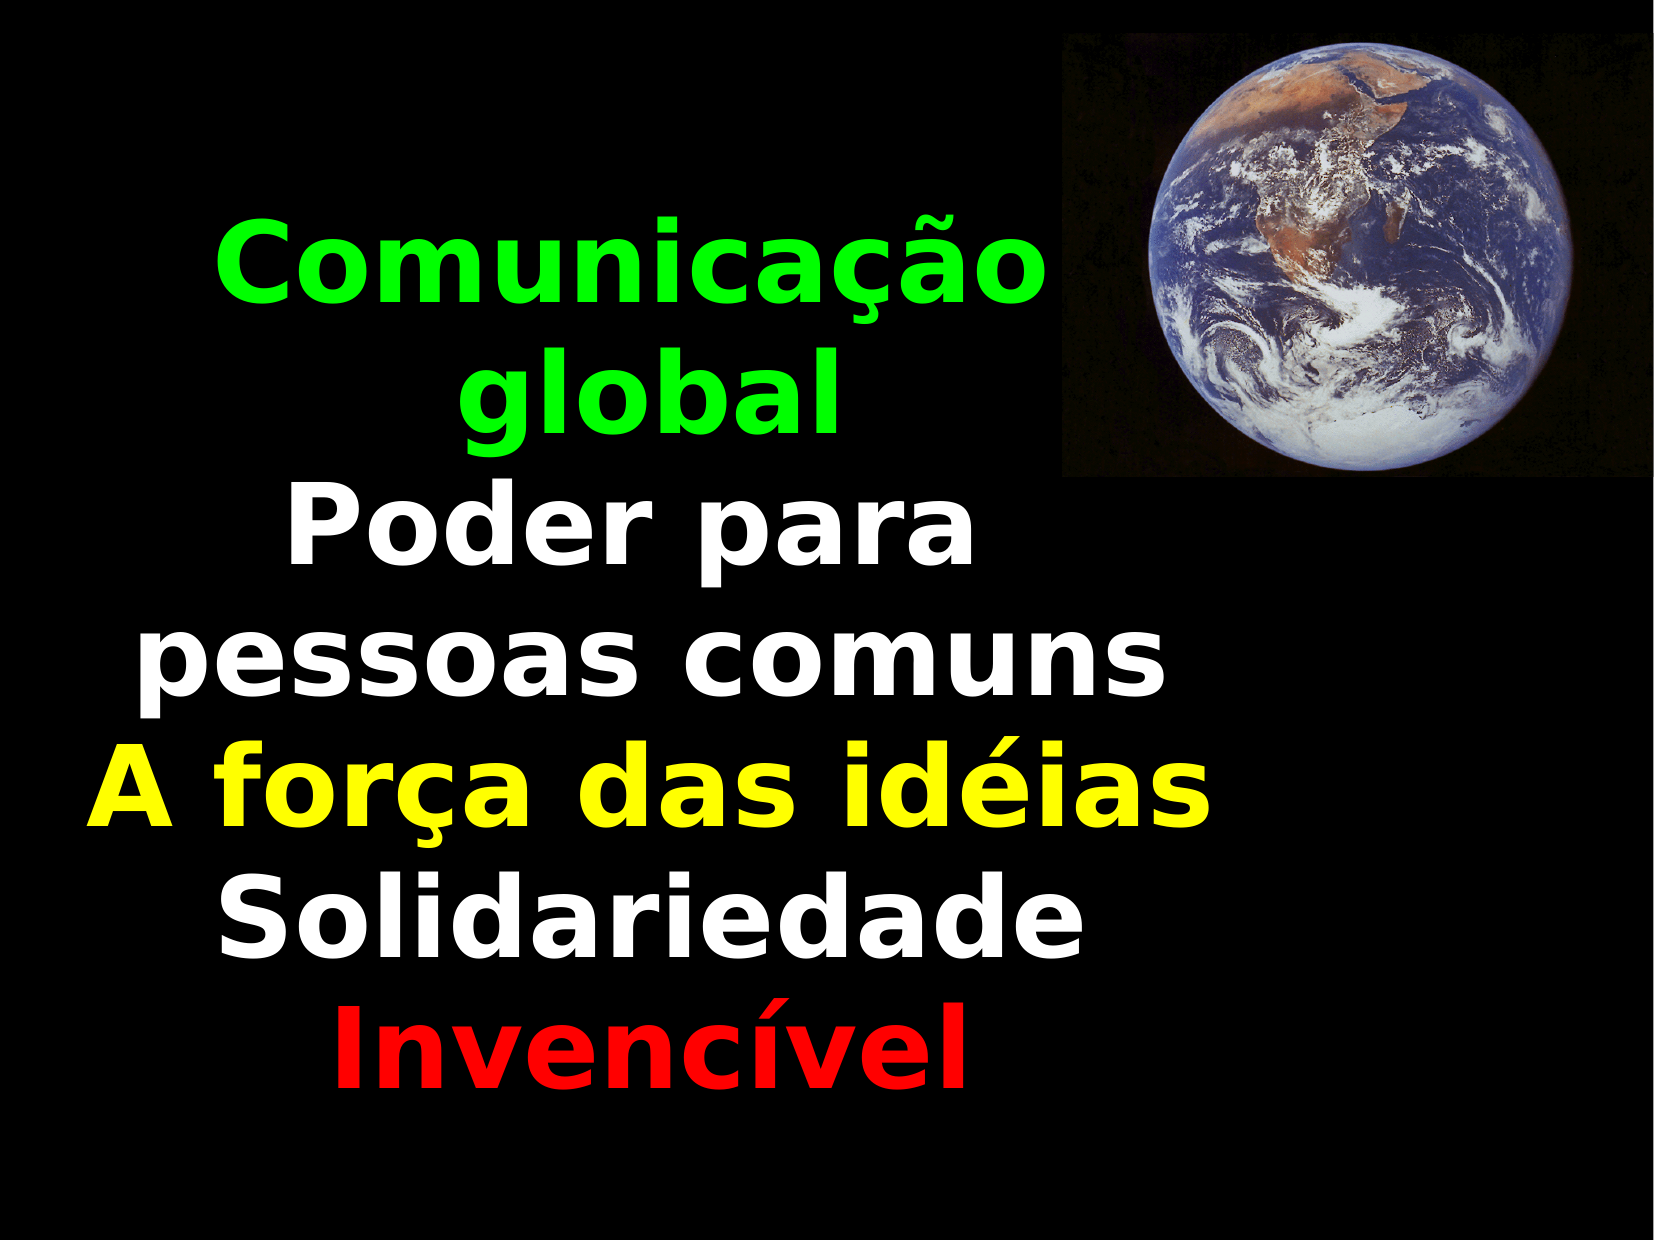

# Comunicação global Poder para pessoas comuns A força das idéias Solidariedade Invencível